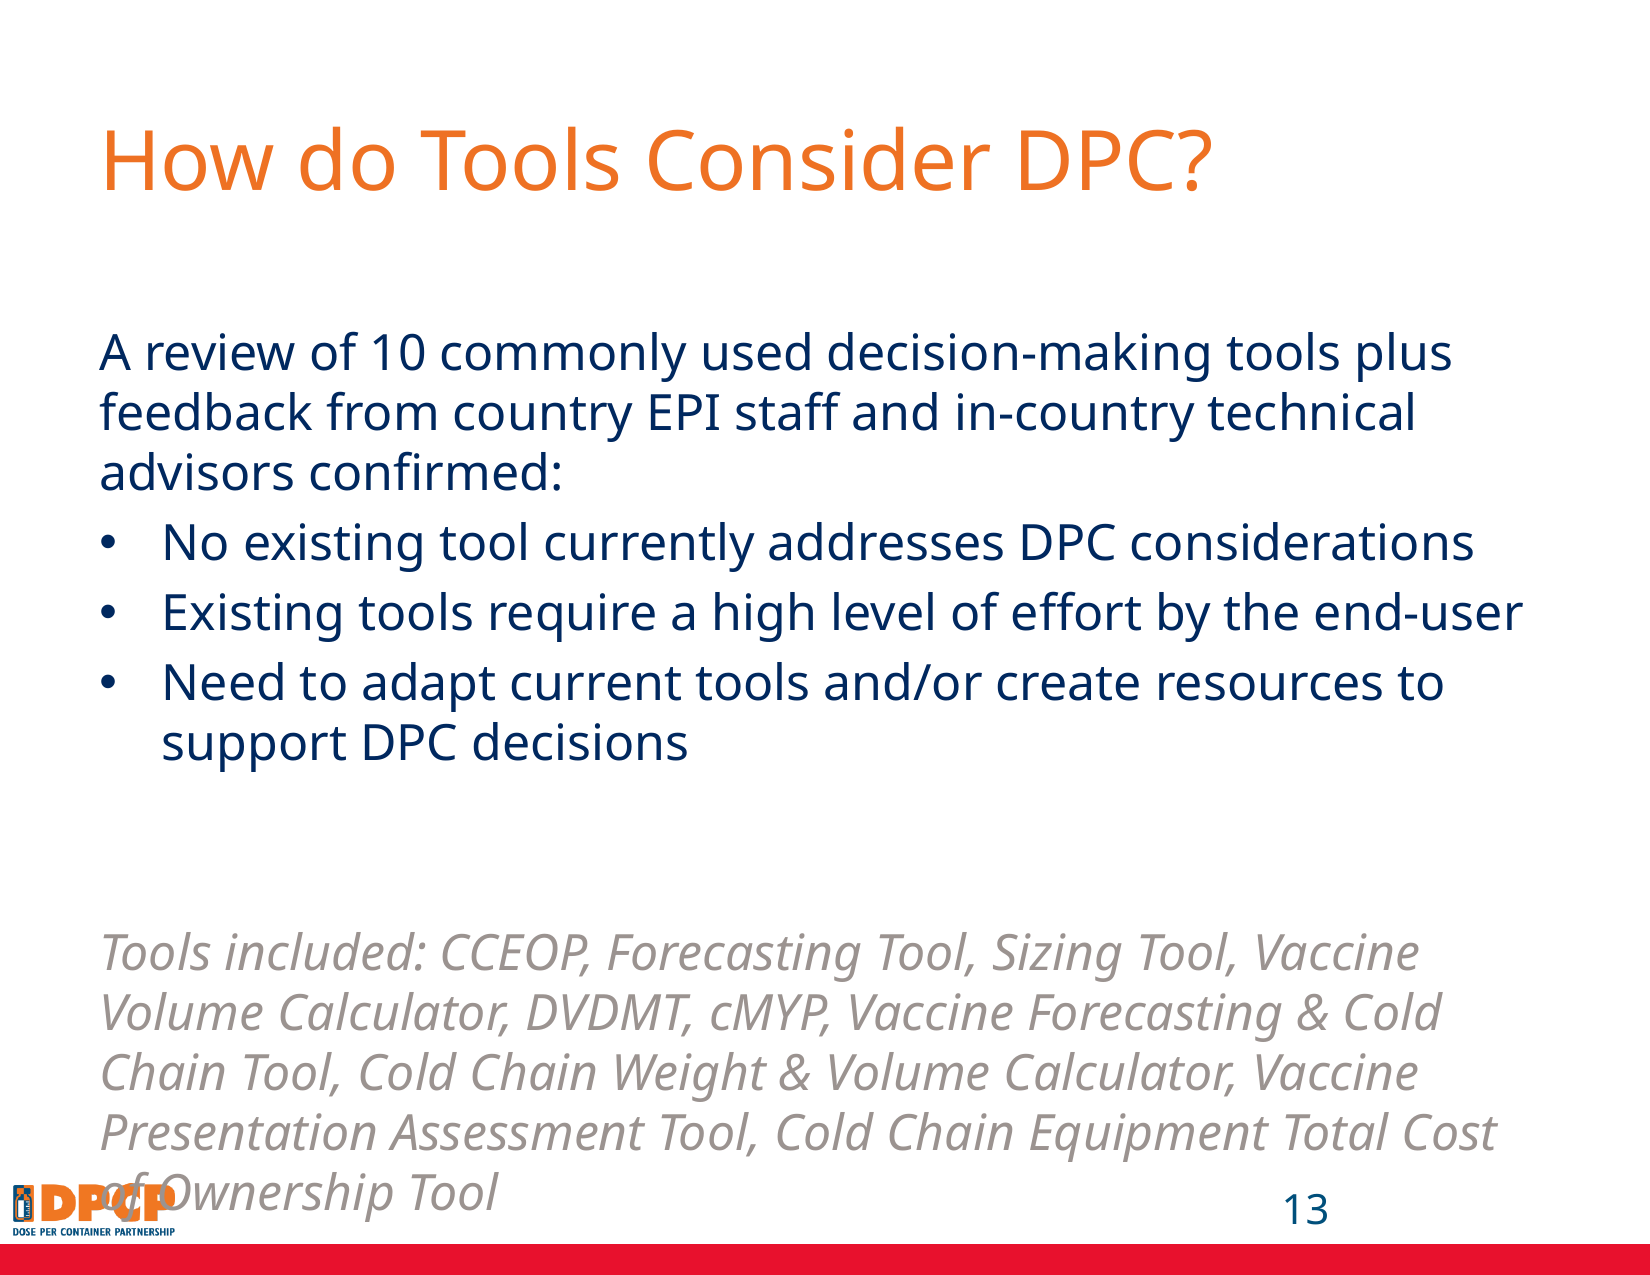

# How do Tools Consider DPC?
A review of 10 commonly used decision-making tools plus feedback from country EPI staff and in-country technical advisors confirmed:
No existing tool currently addresses DPC considerations
Existing tools require a high level of effort by the end-user
Need to adapt current tools and/or create resources to support DPC decisions
Tools included: CCEOP, Forecasting Tool, Sizing Tool, Vaccine Volume Calculator, DVDMT, cMYP, Vaccine Forecasting & Cold Chain Tool, Cold Chain Weight & Volume Calculator, Vaccine Presentation Assessment Tool, Cold Chain Equipment Total Cost of Ownership Tool